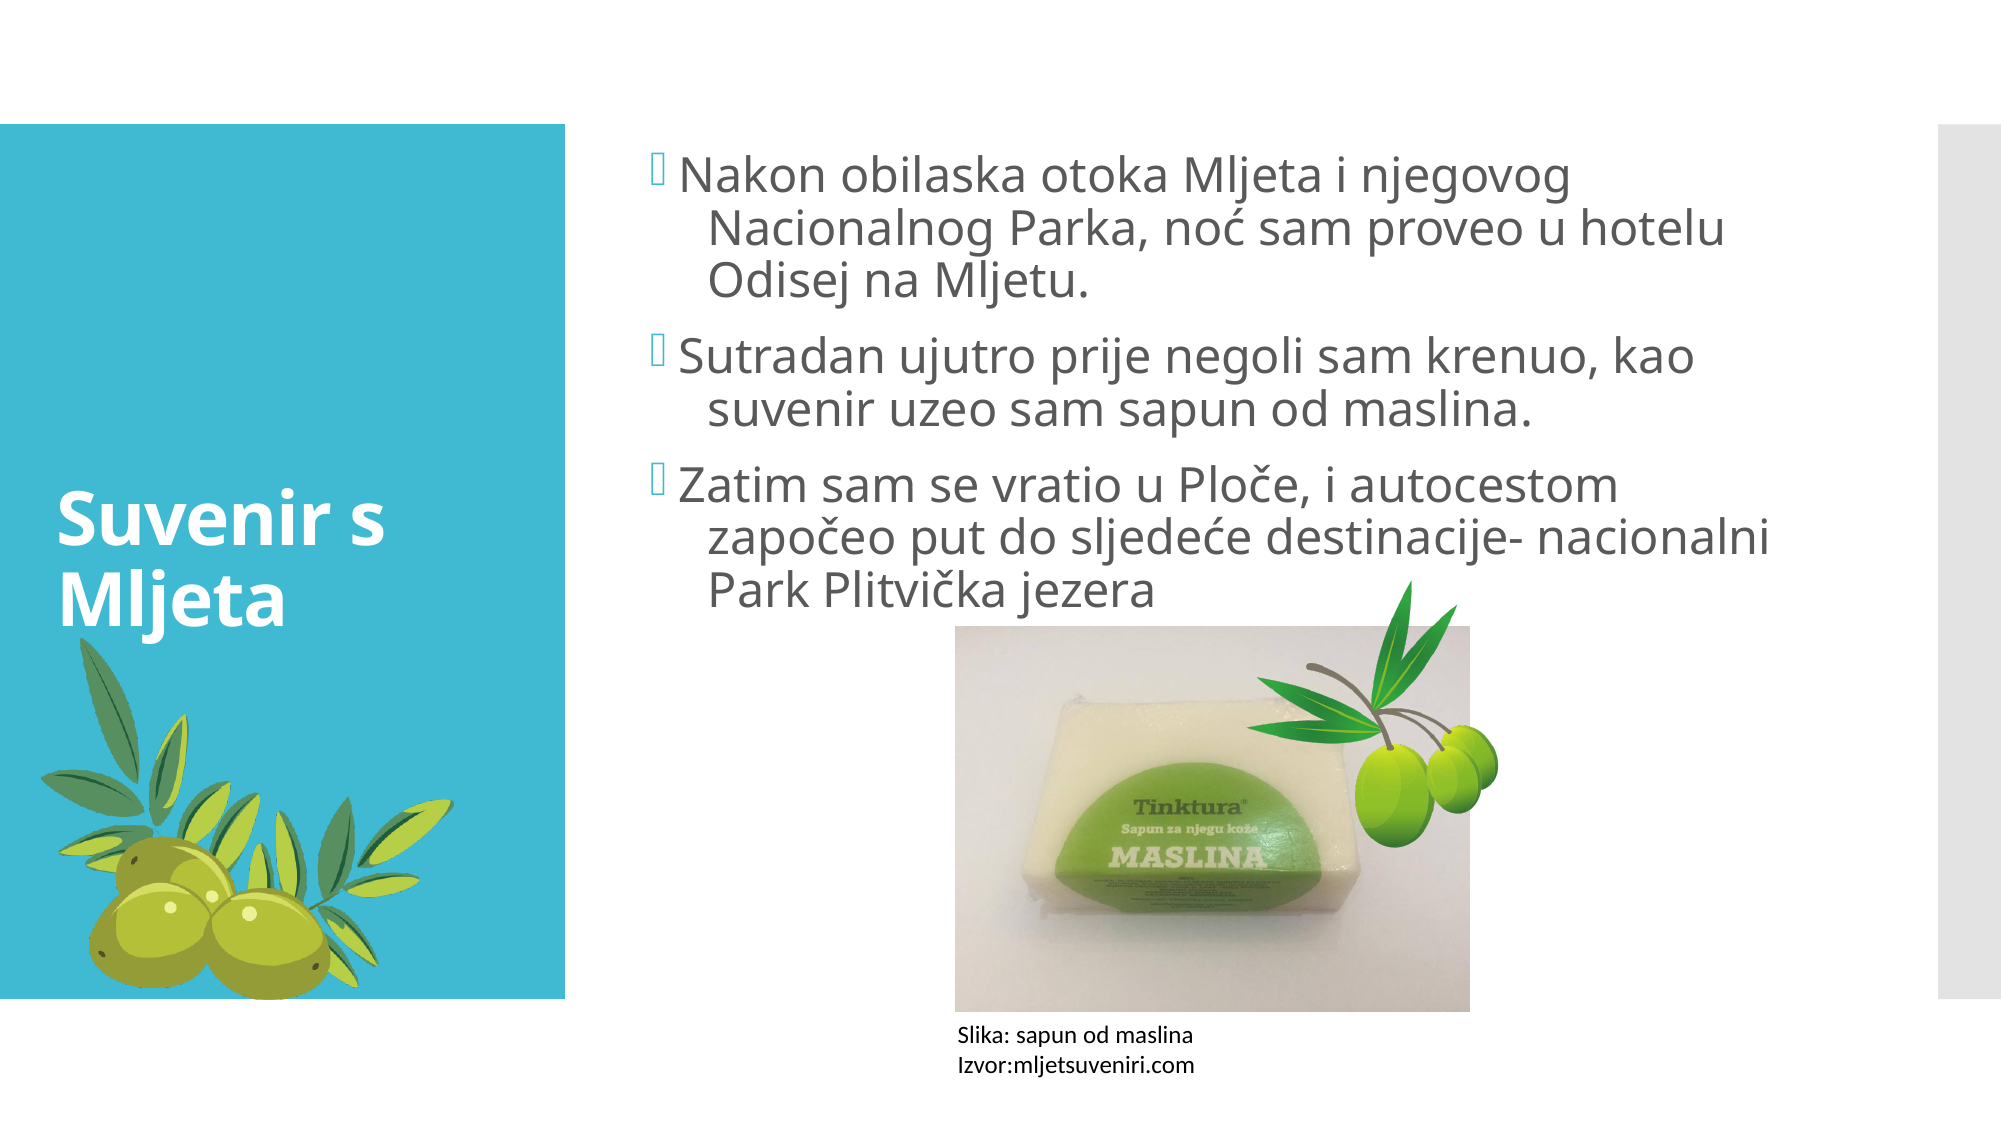

Nakon obilaska otoka Mljeta i njegovog Nacionalnog Parka, noć sam proveo u hotelu Odisej na Mljetu.
Sutradan ujutro prije negoli sam krenuo, kao suvenir uzeo sam sapun od maslina.
Zatim sam se vratio u Ploče, i autocestom započeo put do sljedeće destinacije- nacionalni Park Plitvička jezera
# Suvenir s Mljeta
Slika: sapun od maslina
Izvor:mljetsuveniri.com